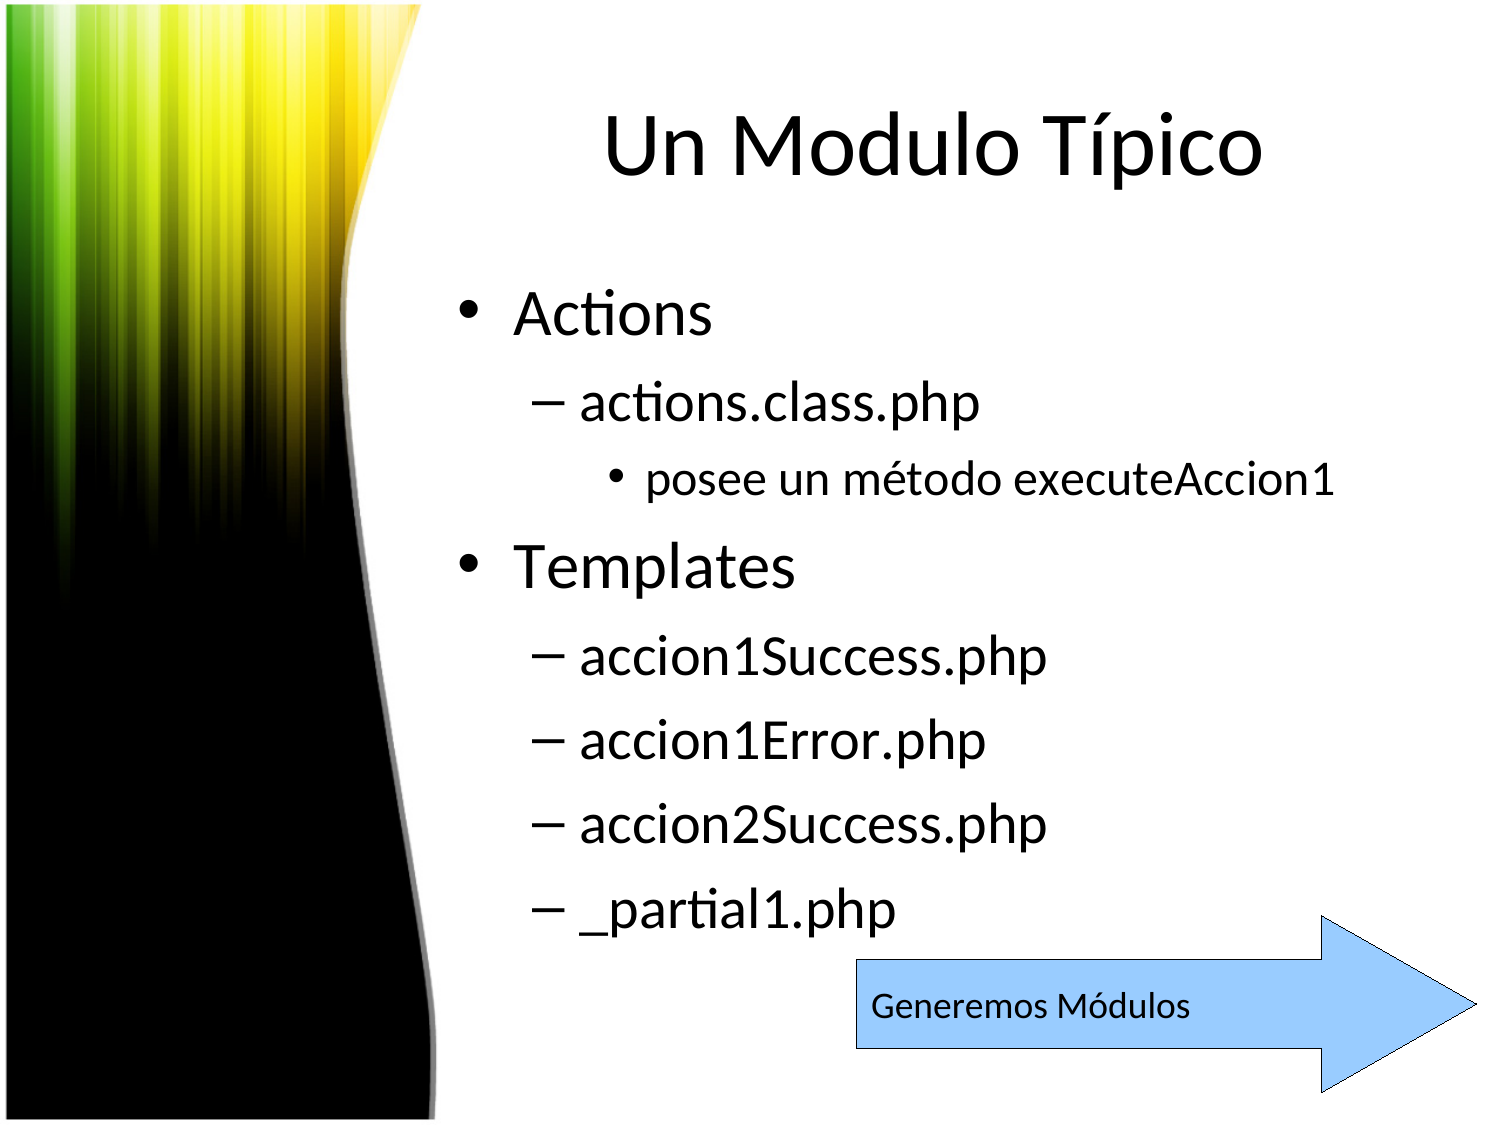

# Un Modulo Típico
Actions
actions.class.php
posee un método executeAccion1
Templates
accion1Success.php
accion1Error.php
accion2Success.php
_partial1.php
Generemos Módulos